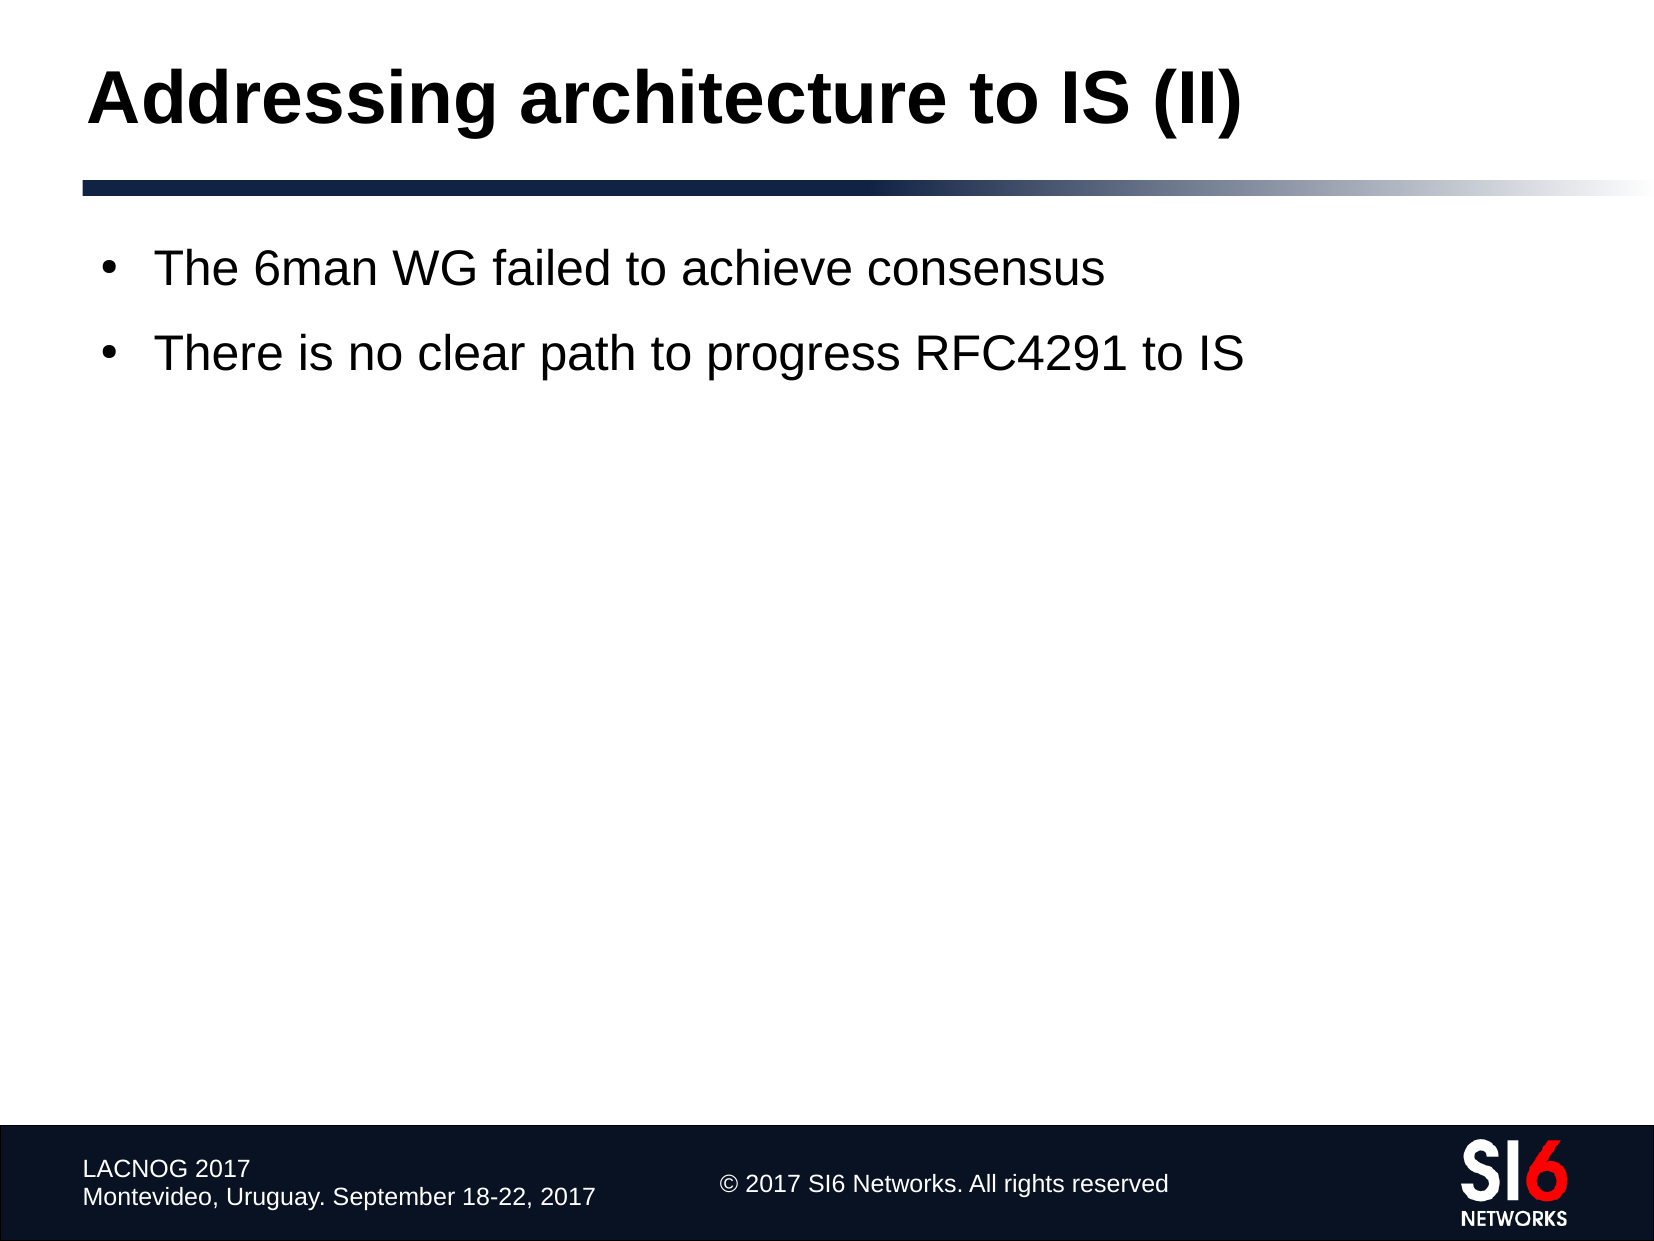

# Addressing architecture to IS (II)
The 6man WG failed to achieve consensus
There is no clear path to progress RFC4291 to IS